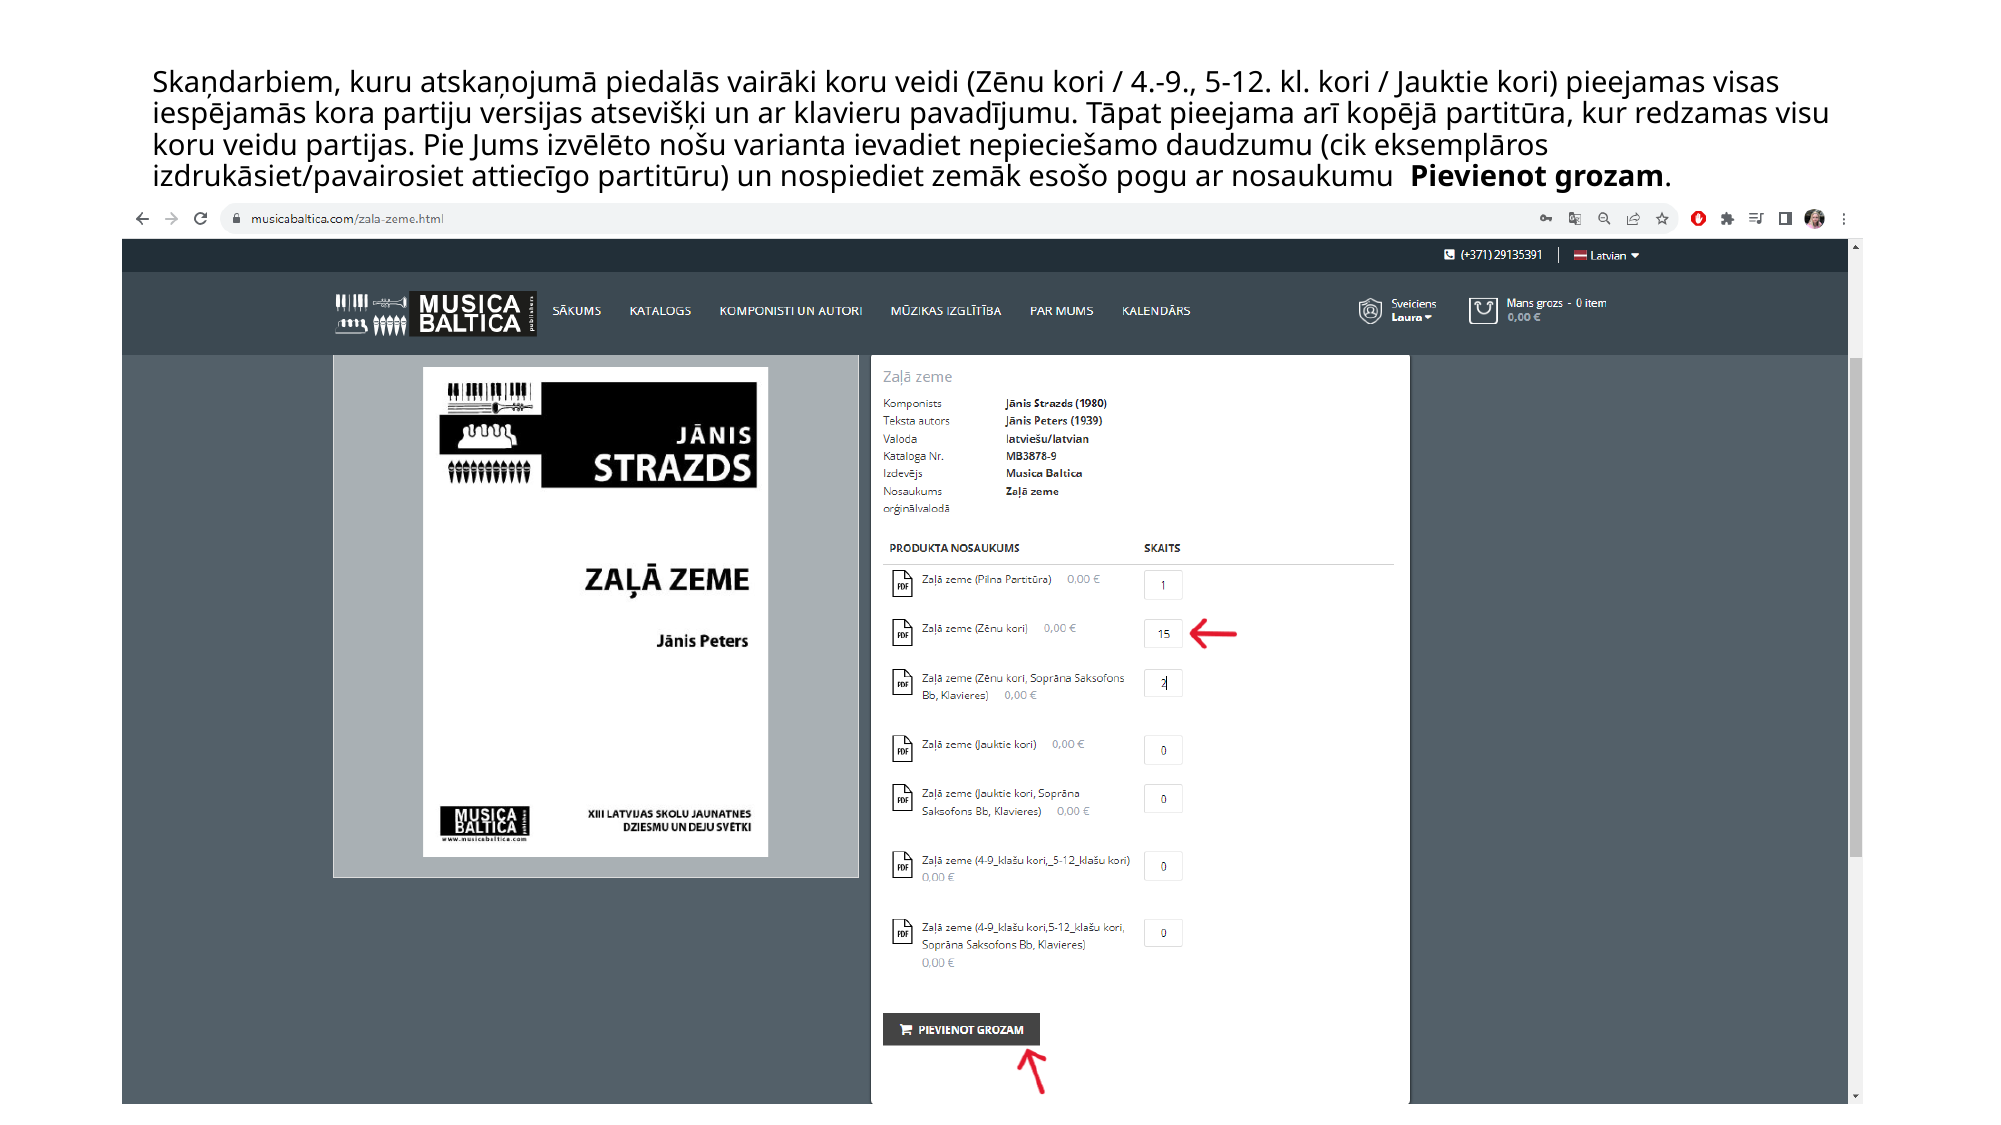

# Skaņdarbiem, kuru atskaņojumā piedalās vairāki koru veidi (Zēnu kori / 4.-9., 5-12. kl. kori / Jauktie kori) pieejamas visas iespējamās kora partiju versijas atsevišķi un ar klavieru pavadījumu. Tāpat pieejama arī kopējā partitūra, kur redzamas visu koru veidu partijas. Pie Jums izvēlēto nošu varianta ievadiet nepieciešamo daudzumu (cik eksemplāros izdrukāsiet/pavairosiet attiecīgo partitūru) un nospiediet zemāk esošo pogu ar nosaukumu Pievienot grozam.